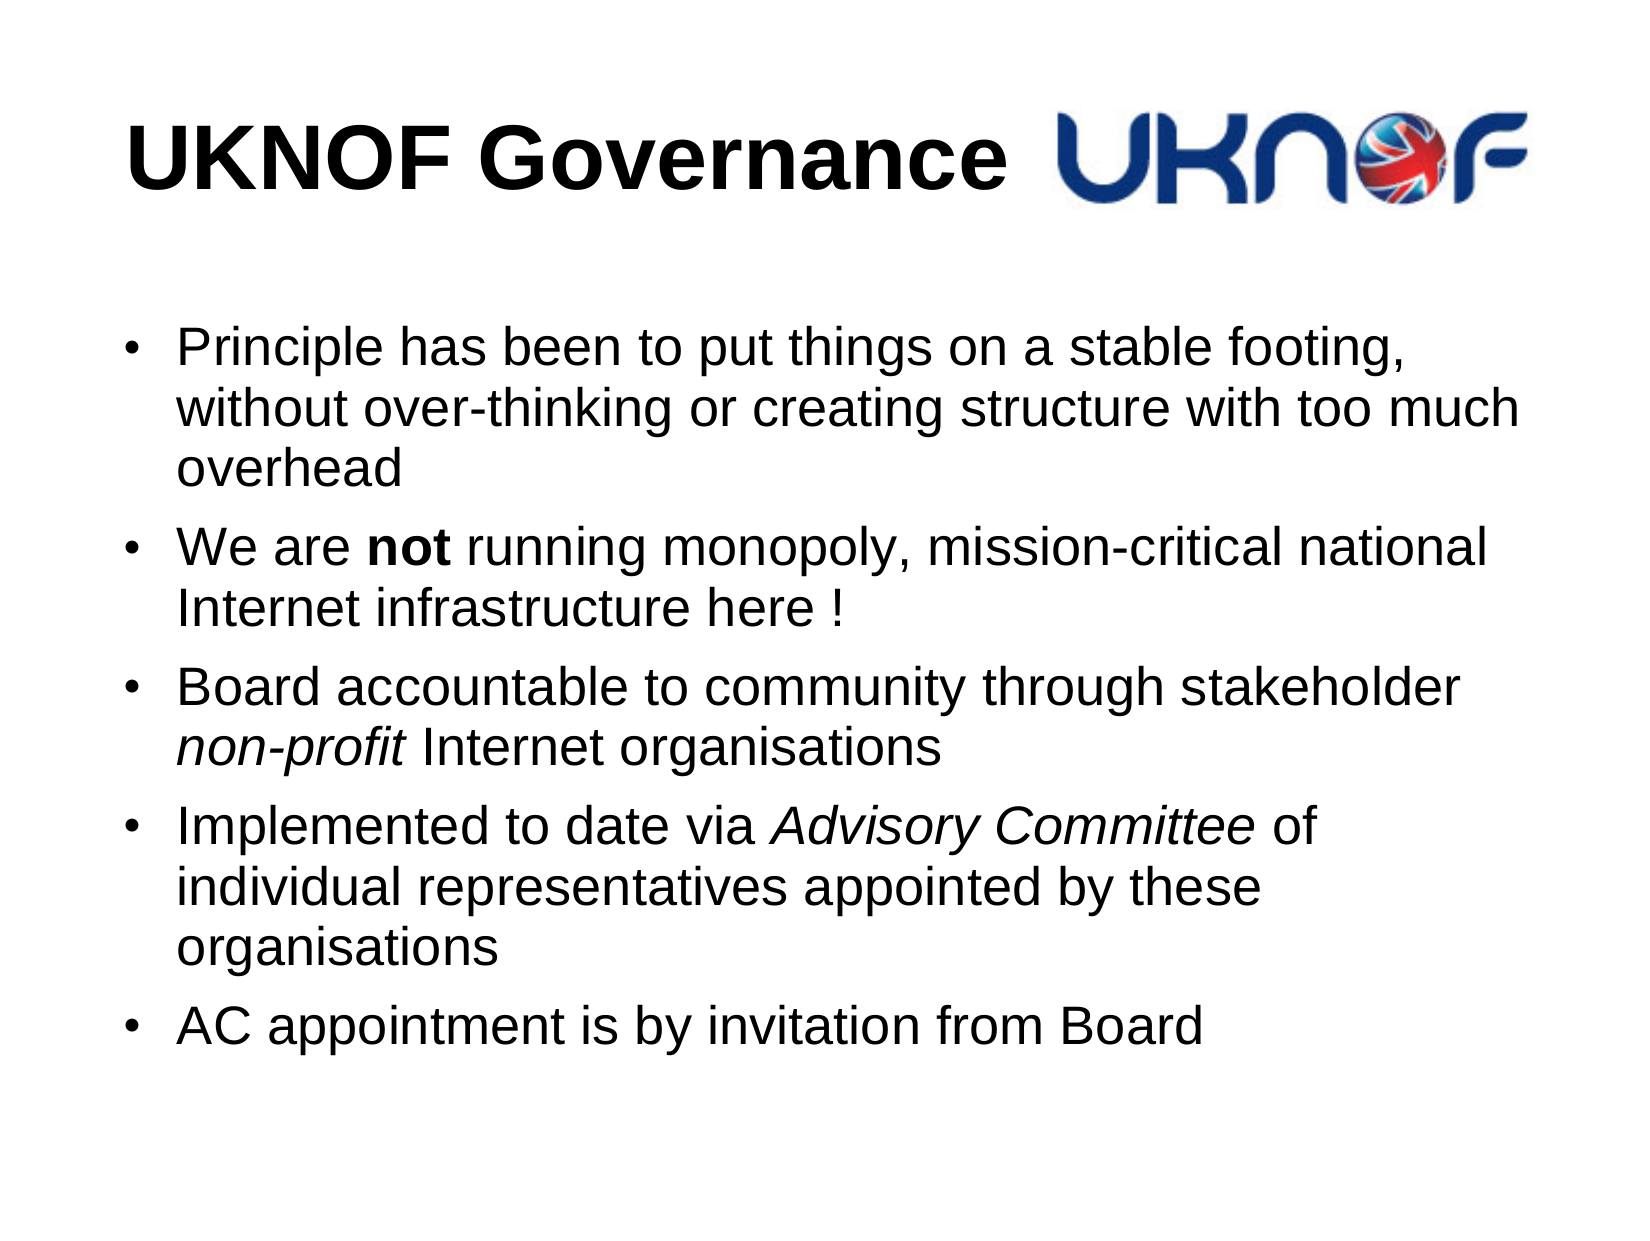

# UKNOF Governance
Principle has been to put things on a stable footing, without over-thinking or creating structure with too much overhead
We are not running monopoly, mission-critical national Internet infrastructure here !
Board accountable to community through stakeholder non-profit Internet organisations
Implemented to date via Advisory Committee of individual representatives appointed by these organisations
AC appointment is by invitation from Board